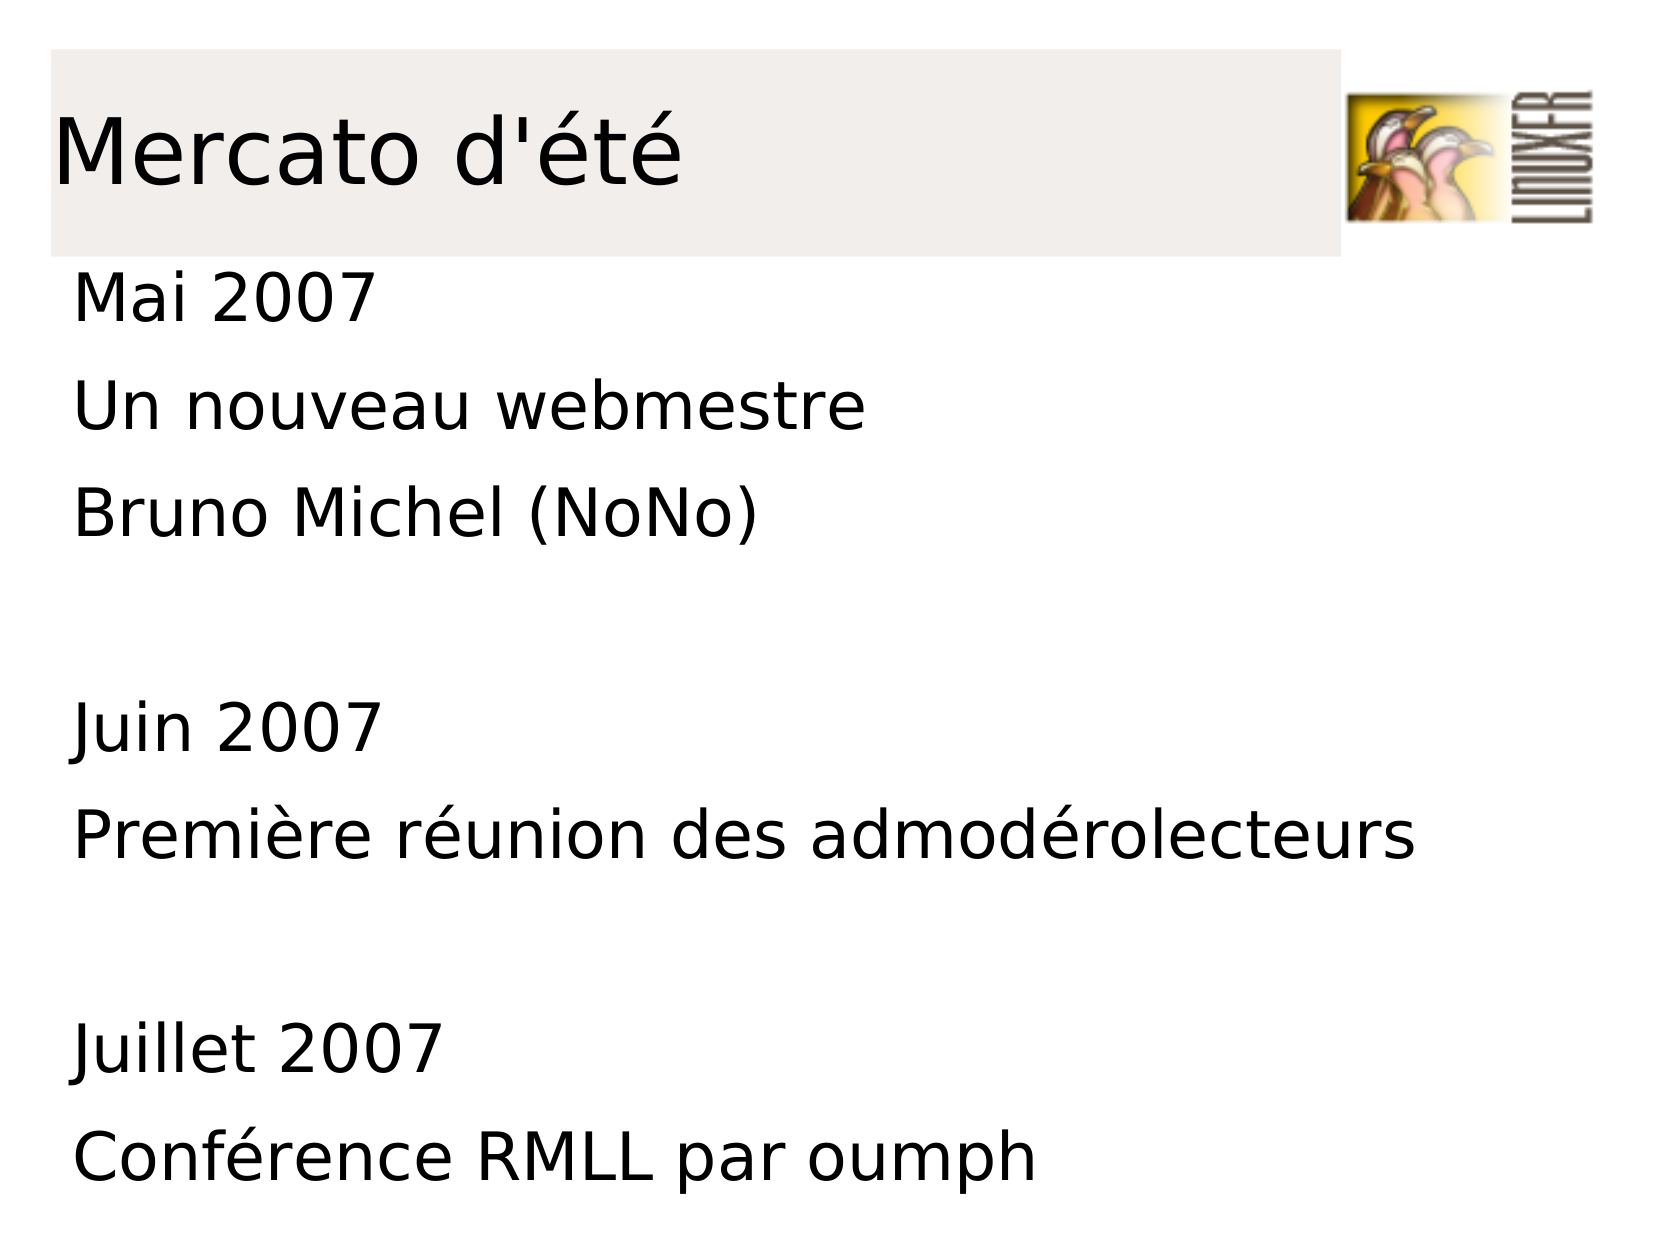

# Mercato d'été
Mai 2007
Un nouveau webmestre
Bruno Michel (NoNo)
Juin 2007
Première réunion des admodérolecteurs
Juillet 2007
Conférence RMLL par oumph